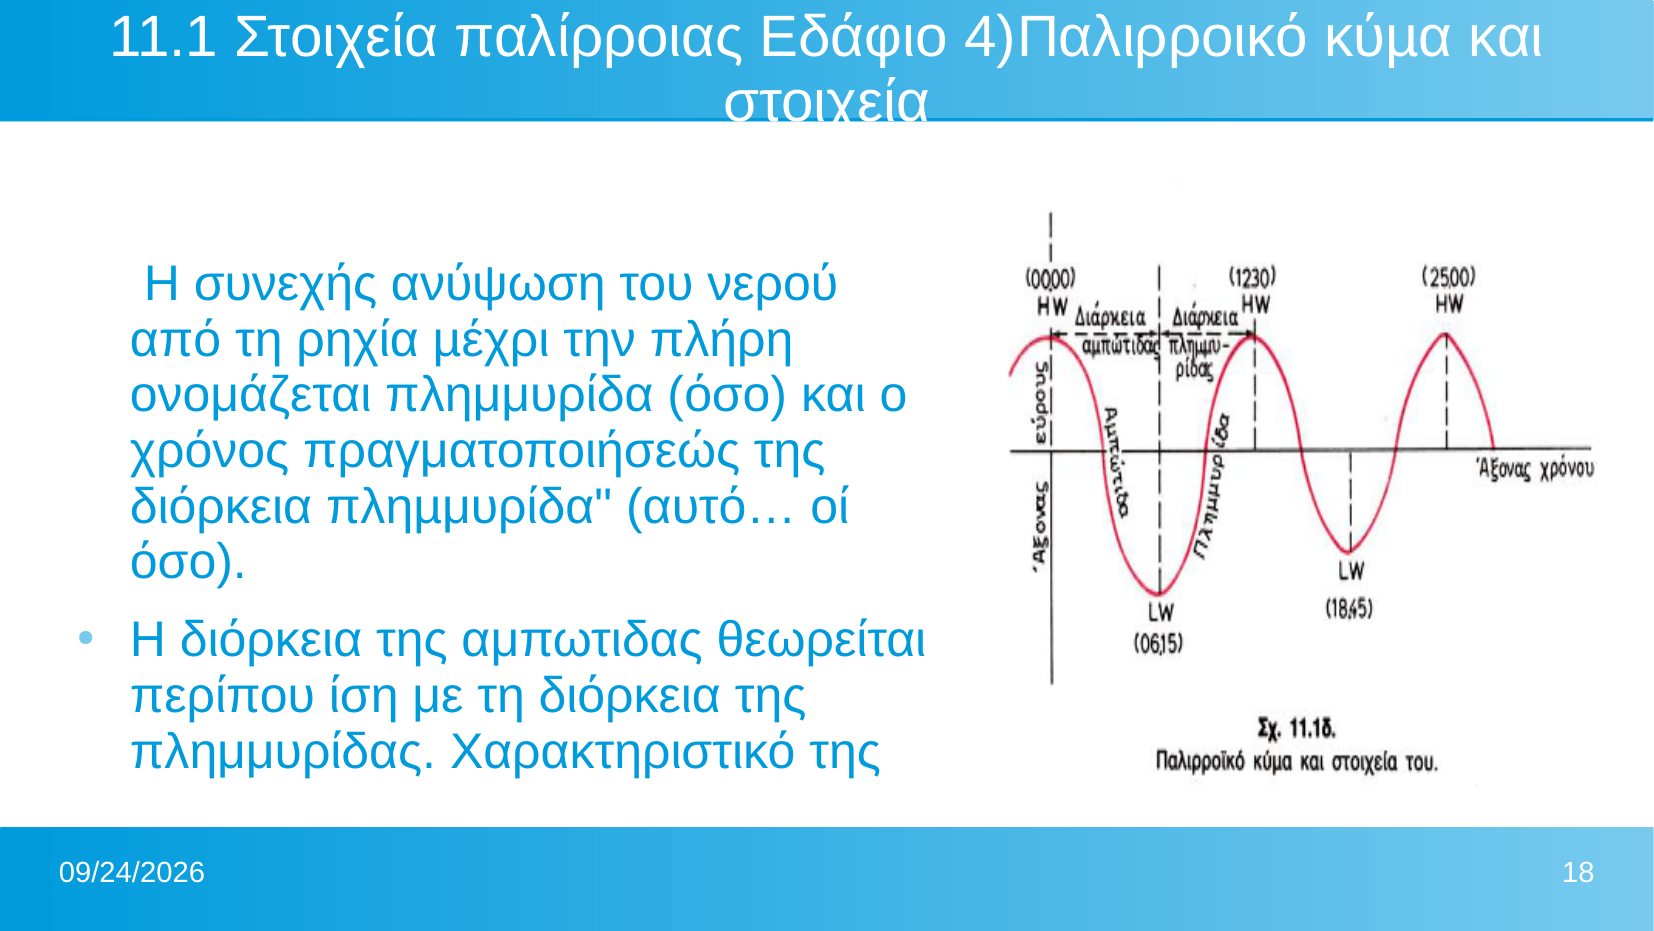

# 11.1 Στοιχεία παλίρροιας Εδάφιο 4)Παλιρροικό κύµα και στοιχεία
 Η συνεχής ανύψωση του νερού από τη ρηχία µέχρι την πλήρη ονομάζεται πλημμυρίδα (όσο) και ο χρόνος πραγματοποιήσεώς της διόρκεια πληµμυρίδα" (αυτό… οί όσο).
Η διόρκεια της αμπωτιδας θεωρείται περίπου ίση με τη διόρκεια της πλημμυρίδας. Χαρακτηριστικό της
18